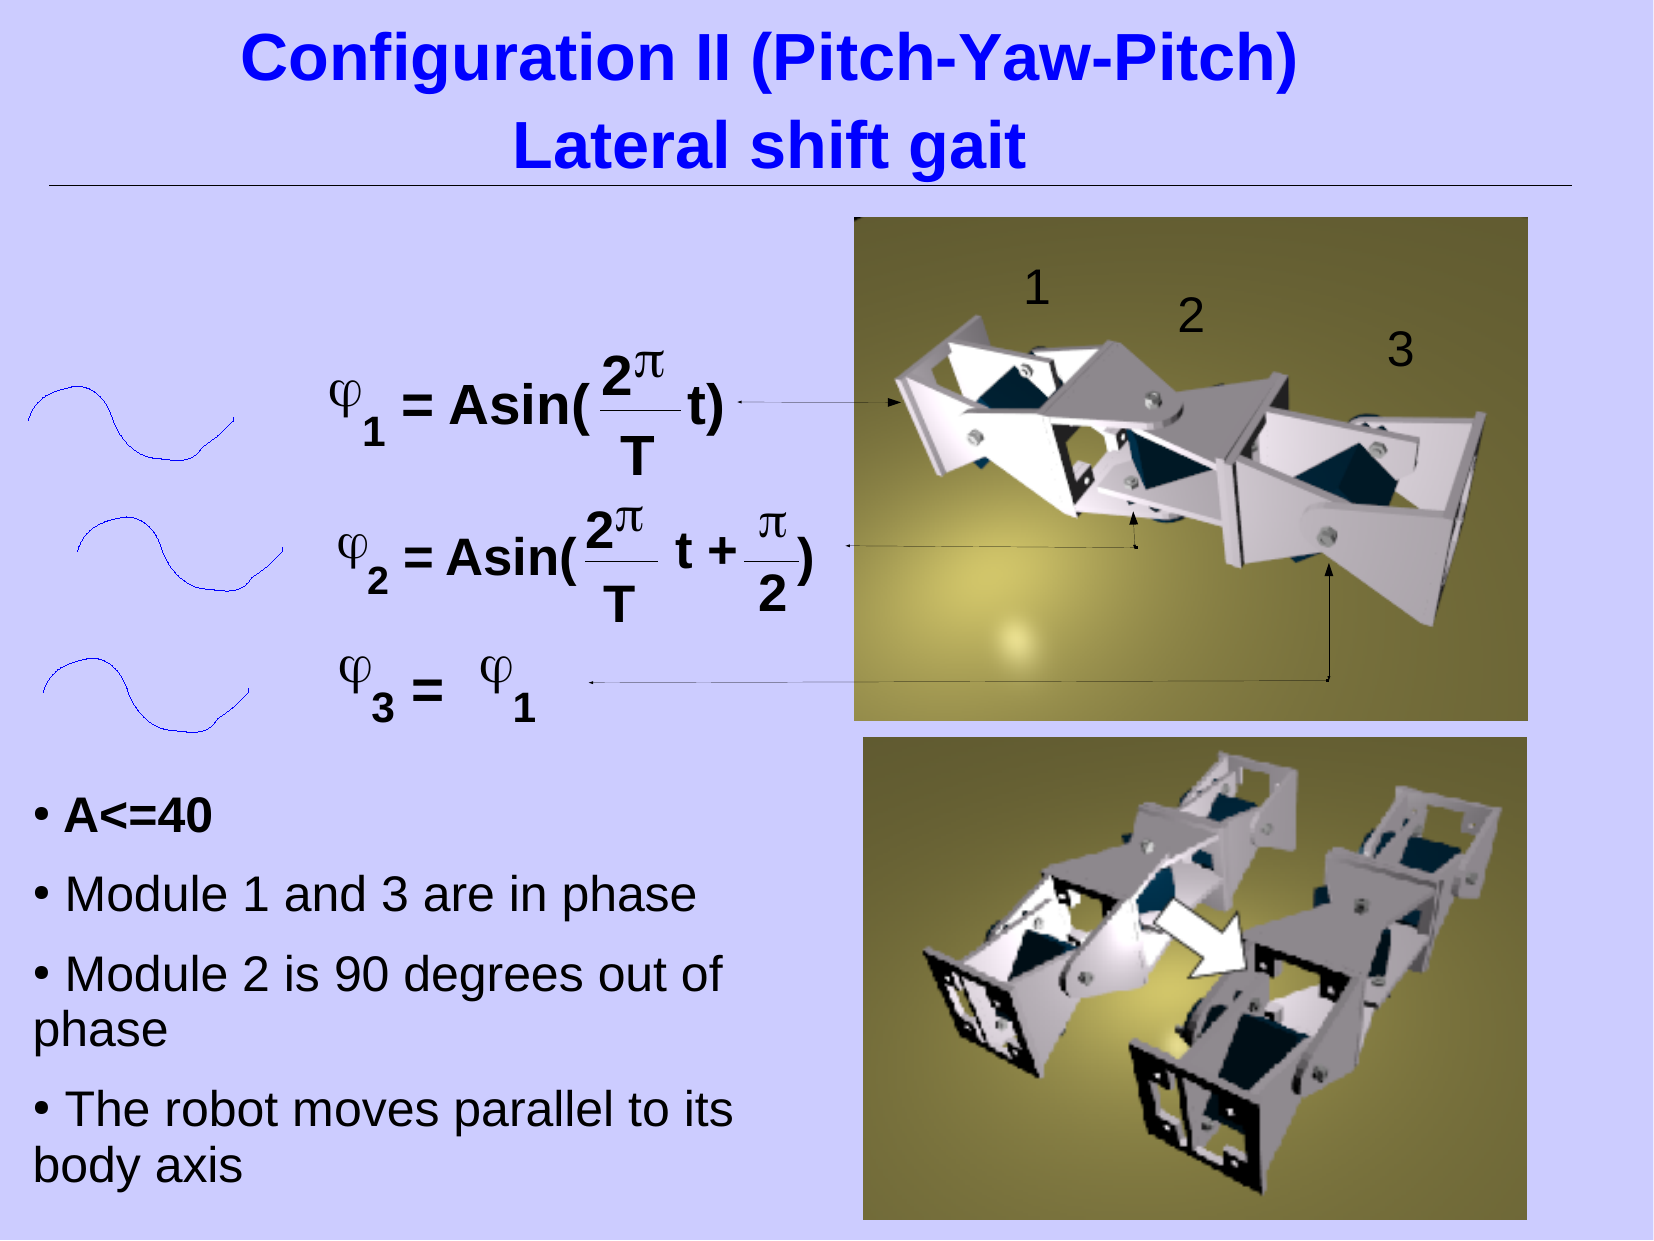

# Configuration II (Pitch-Yaw-Pitch) Lateral shift gait
1
2
3
p
2
j
=
Asin(
t)
1
T
p
2
p
2
t +
j
=
Asin(
)
2
T
j
3
j
1
=
 A<=40
 Module 1 and 3 are in phase
 Module 2 is 90 degrees out of phase
 The robot moves parallel to its body axis